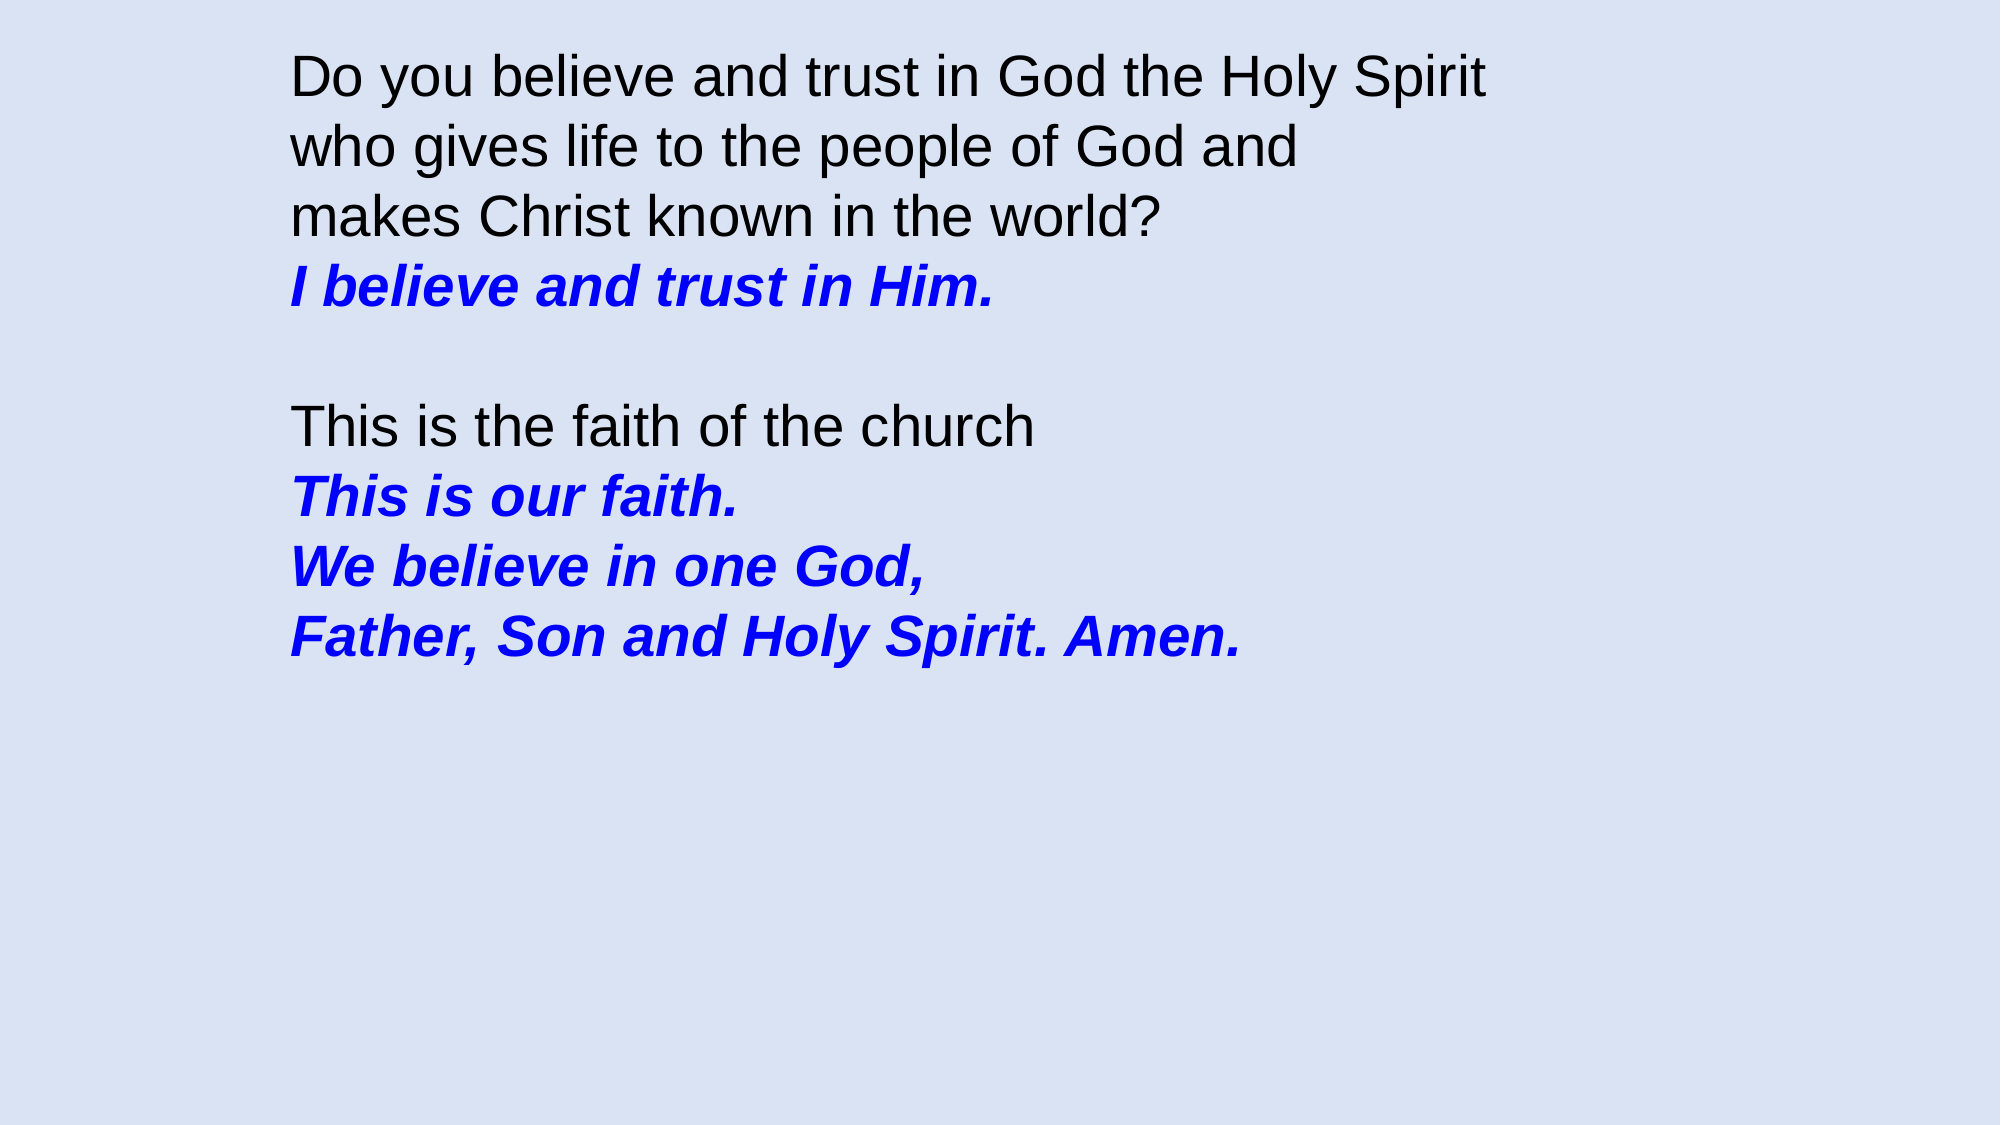

Do you believe and trust in God the Holy Spirit
who gives life to the people of God and
makes Christ known in the world?
I believe and trust in Him.
This is the faith of the church
This is our faith.
We believe in one God,
Father, Son and Holy Spirit. Amen.